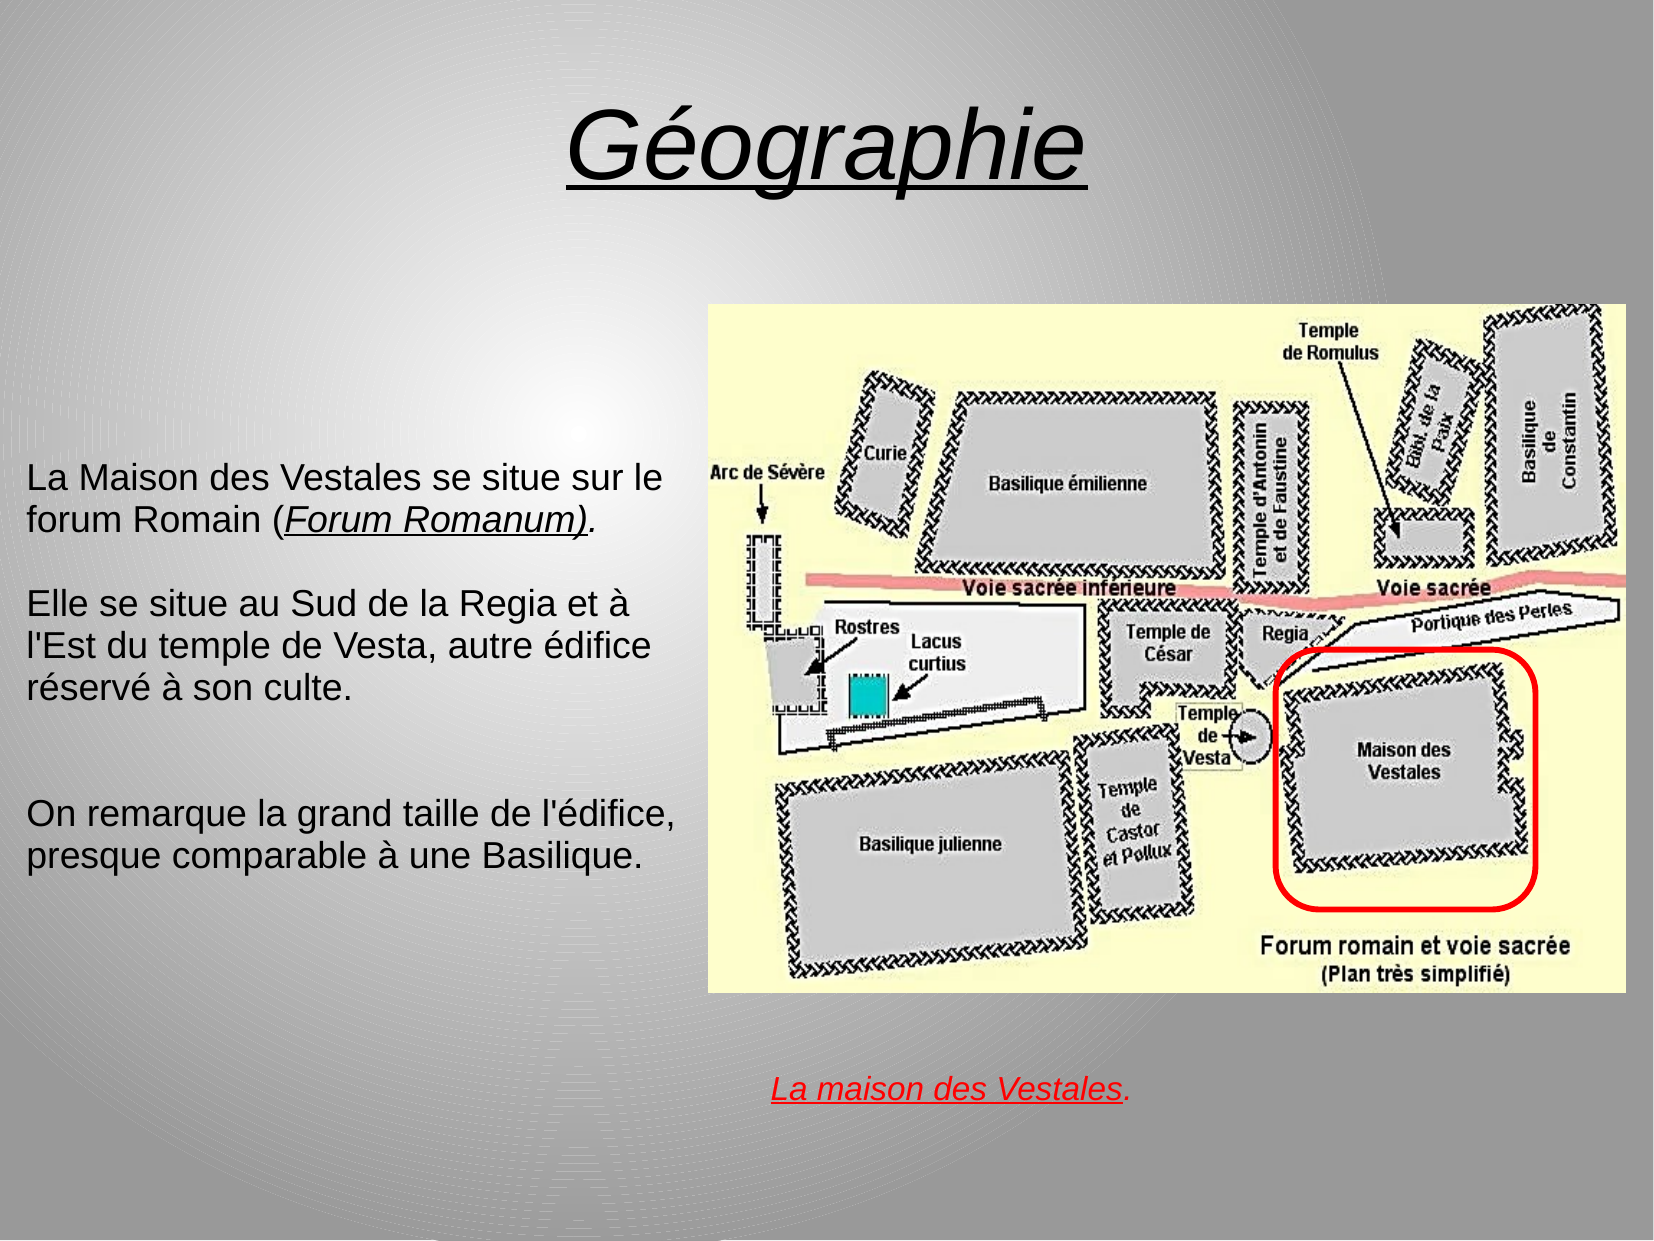

# Géographie
La Maison des Vestales se situe sur le forum Romain (Forum Romanum).
Elle se situe au Sud de la Regia et à l'Est du temple de Vesta, autre édifice réservé à son culte.
On remarque la grand taille de l'édifice, presque comparable à une Basilique.
La maison des Vestales.